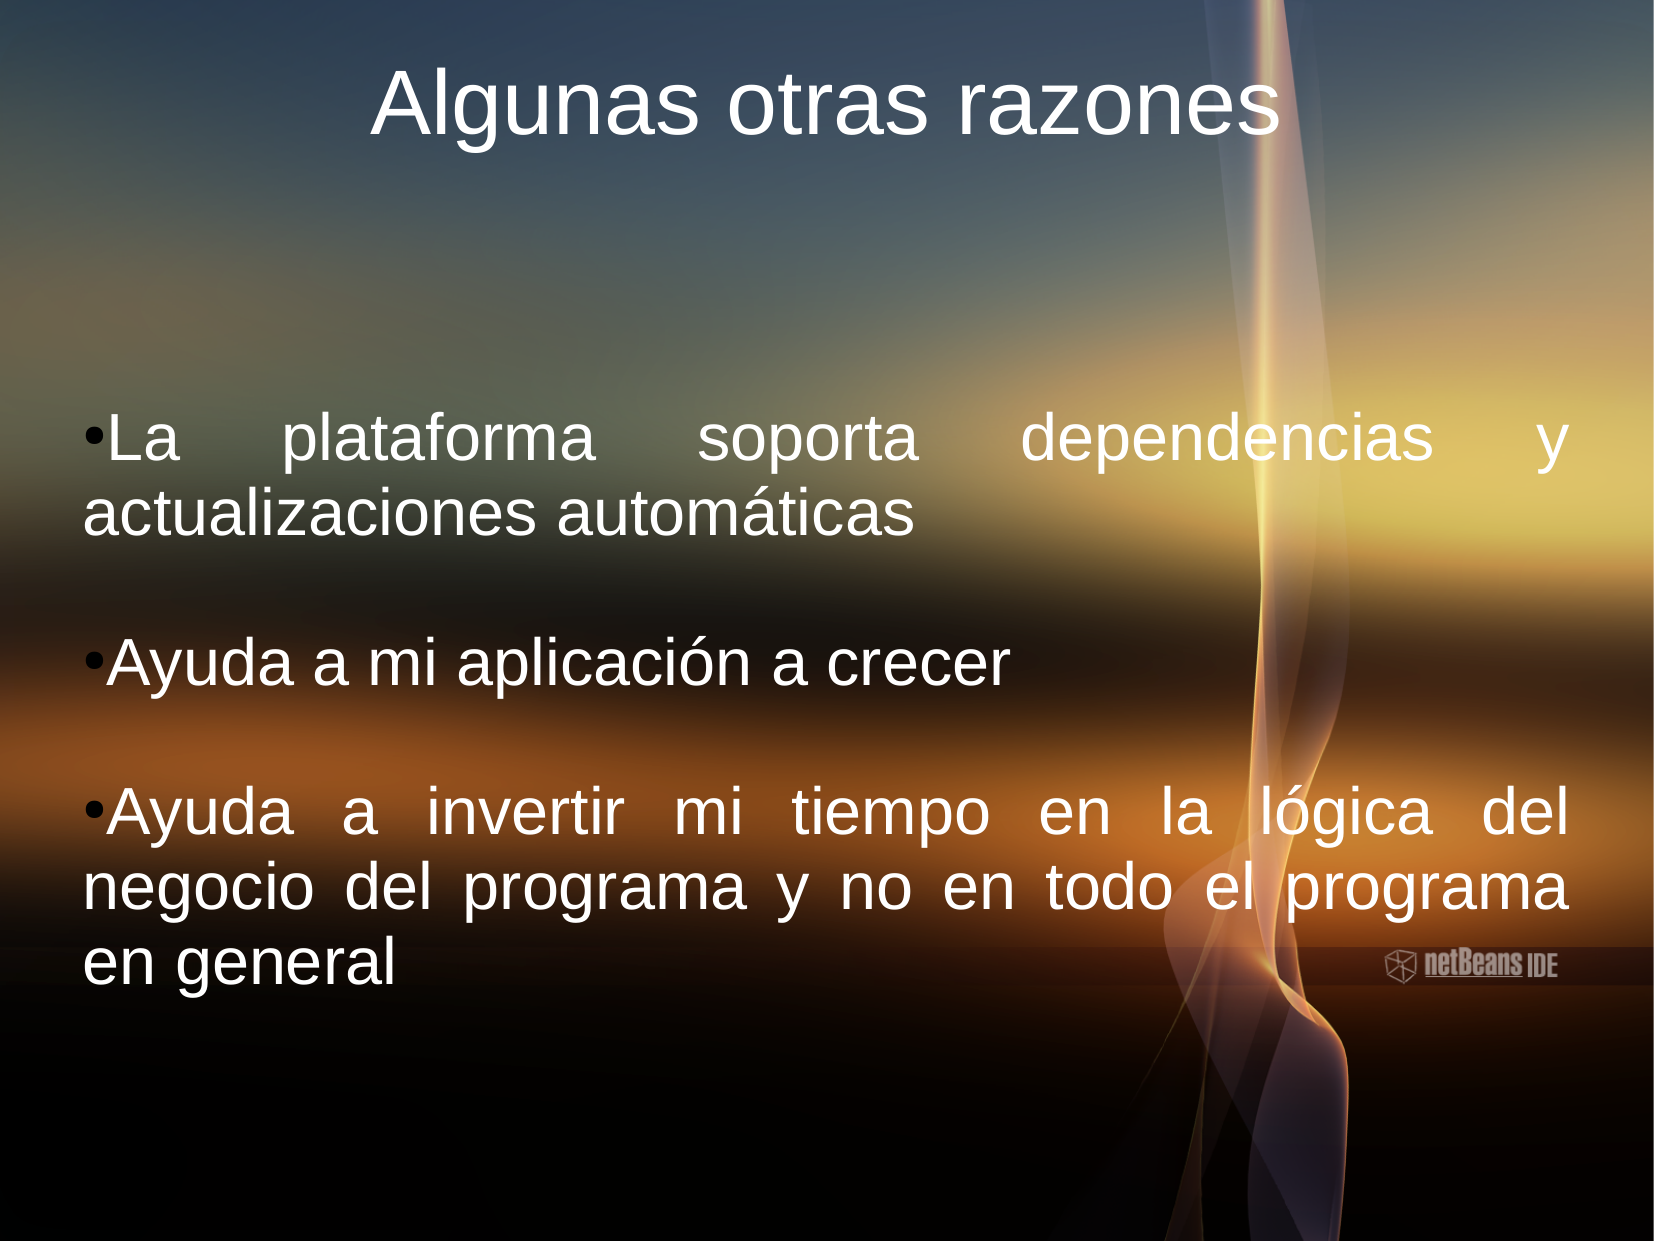

# Algunas otras razones
La plataforma soporta dependencias y actualizaciones automáticas
Ayuda a mi aplicación a crecer
Ayuda a invertir mi tiempo en la lógica del negocio del programa y no en todo el programa en general